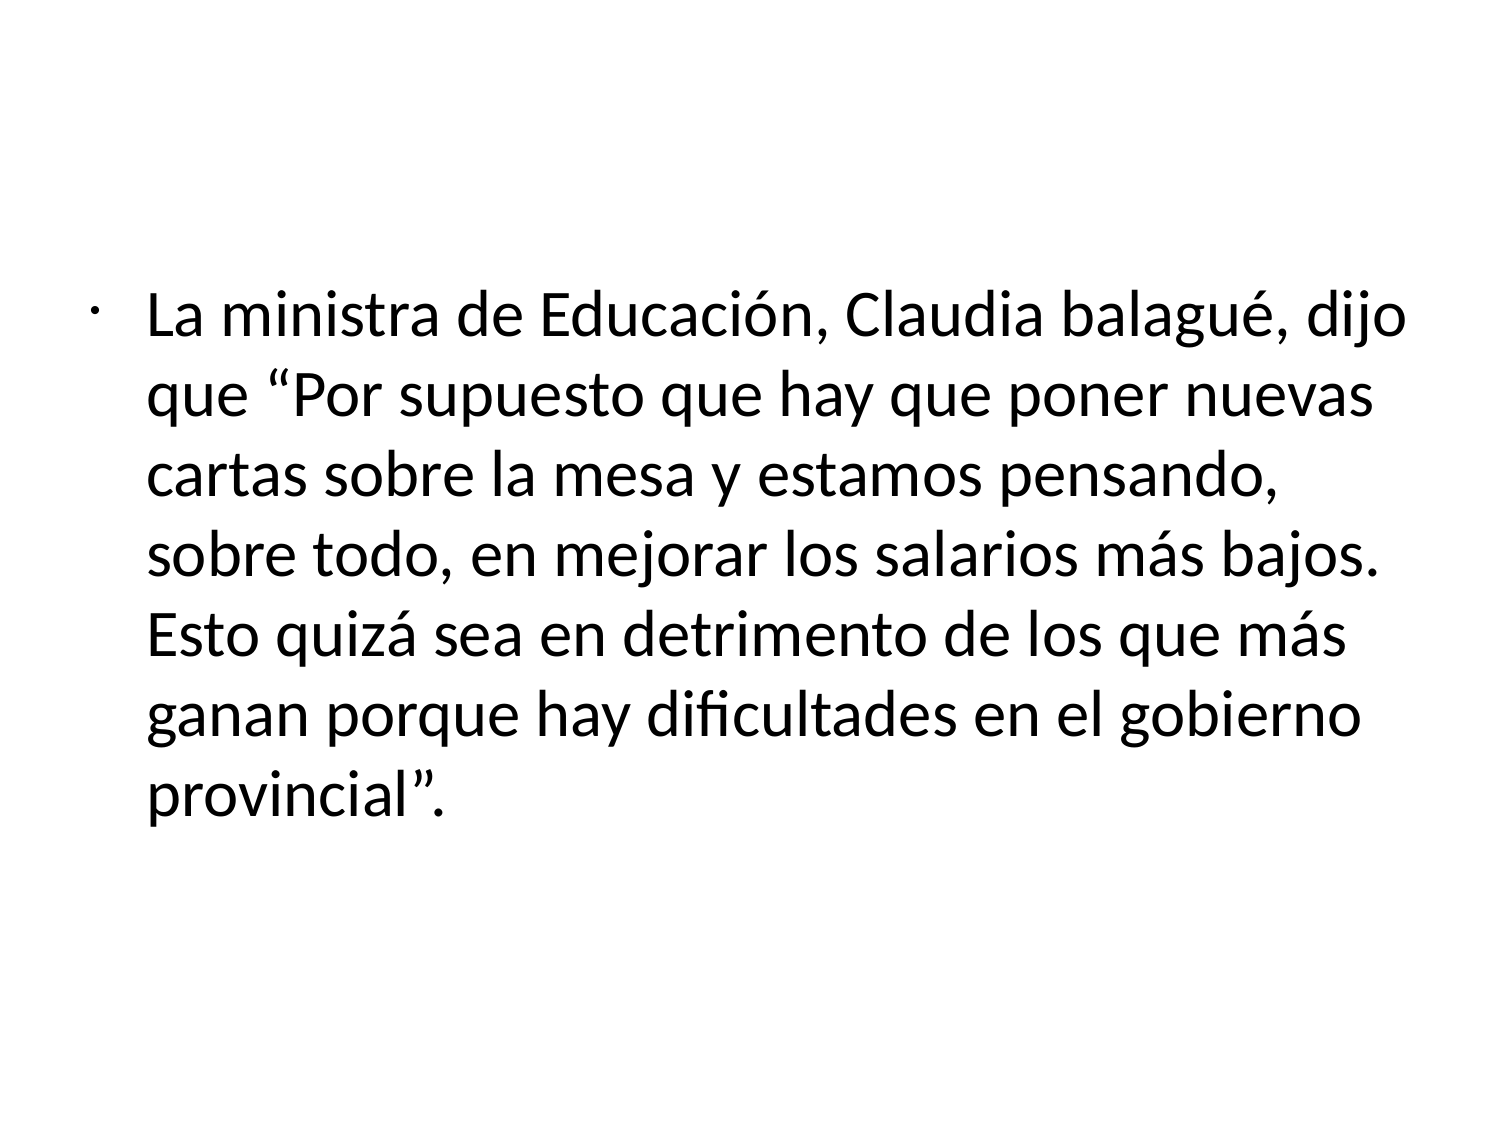

#
La ministra de Educación, Claudia balagué, dijo que “Por supuesto que hay que poner nuevas cartas sobre la mesa y estamos pensando, sobre todo, en mejorar los salarios más bajos. Esto quizá sea en detrimento de los que más ganan porque hay dificultades en el gobierno provincial”.